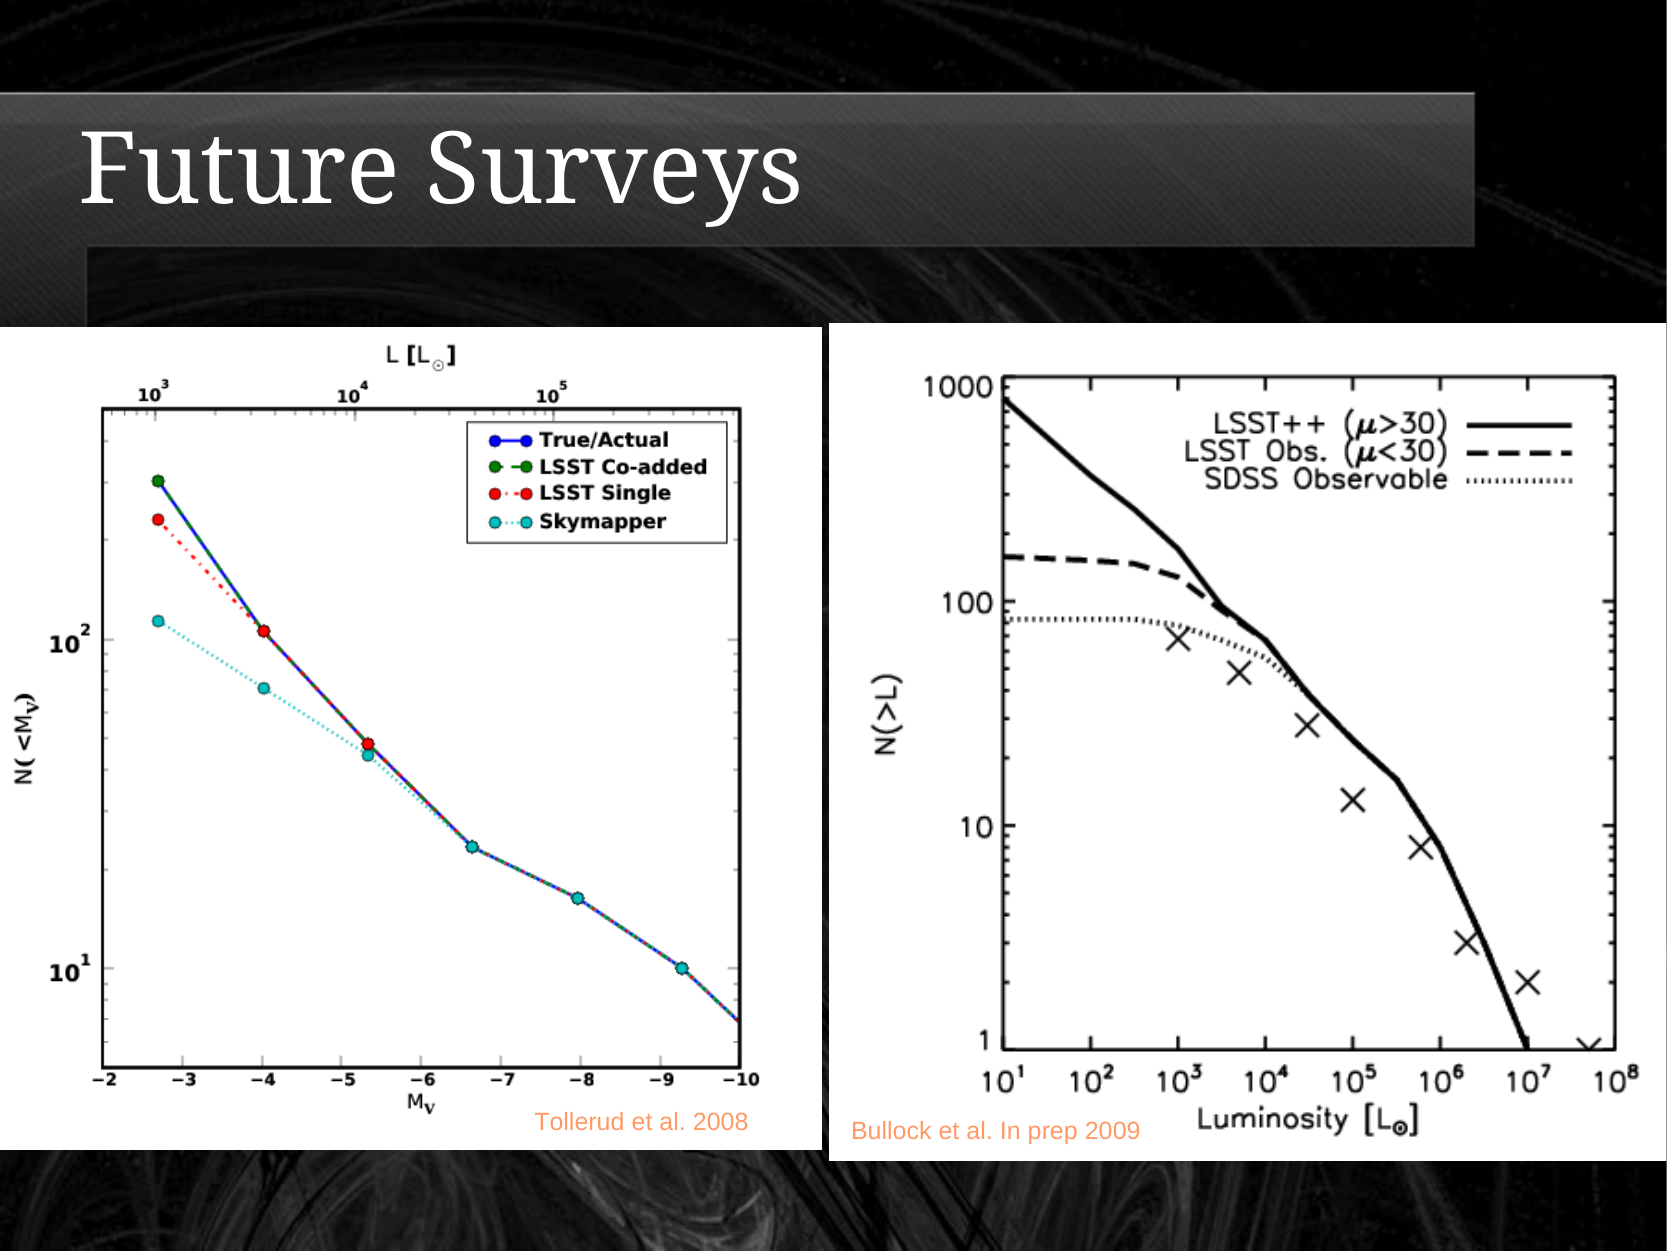

# Future Surveys
Tollerud et al. 2008
Bullock et al. In prep 2009